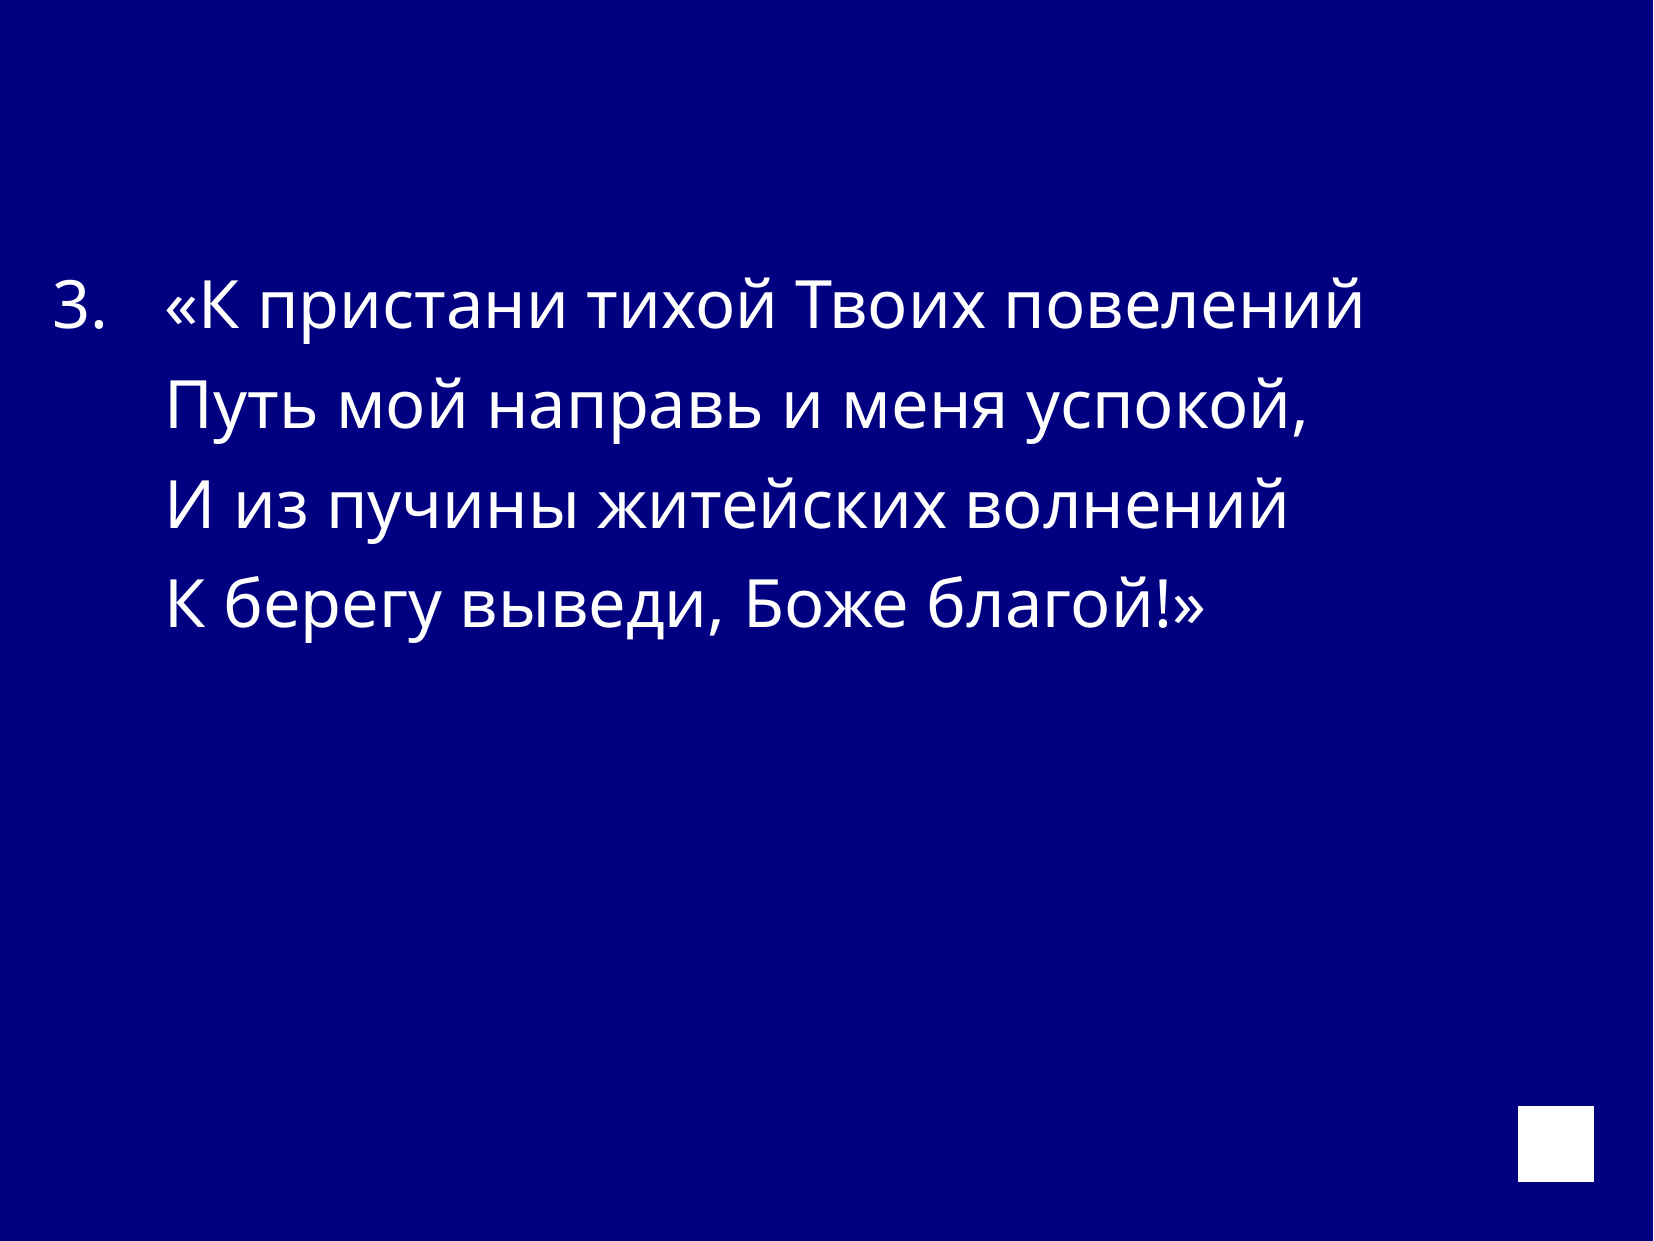

3.	«К пристани тихой Твоих повелений
	Путь мой направь и меня успокой,
	И из пучины житейских волнений
	К берегу выведи, Боже благой!»